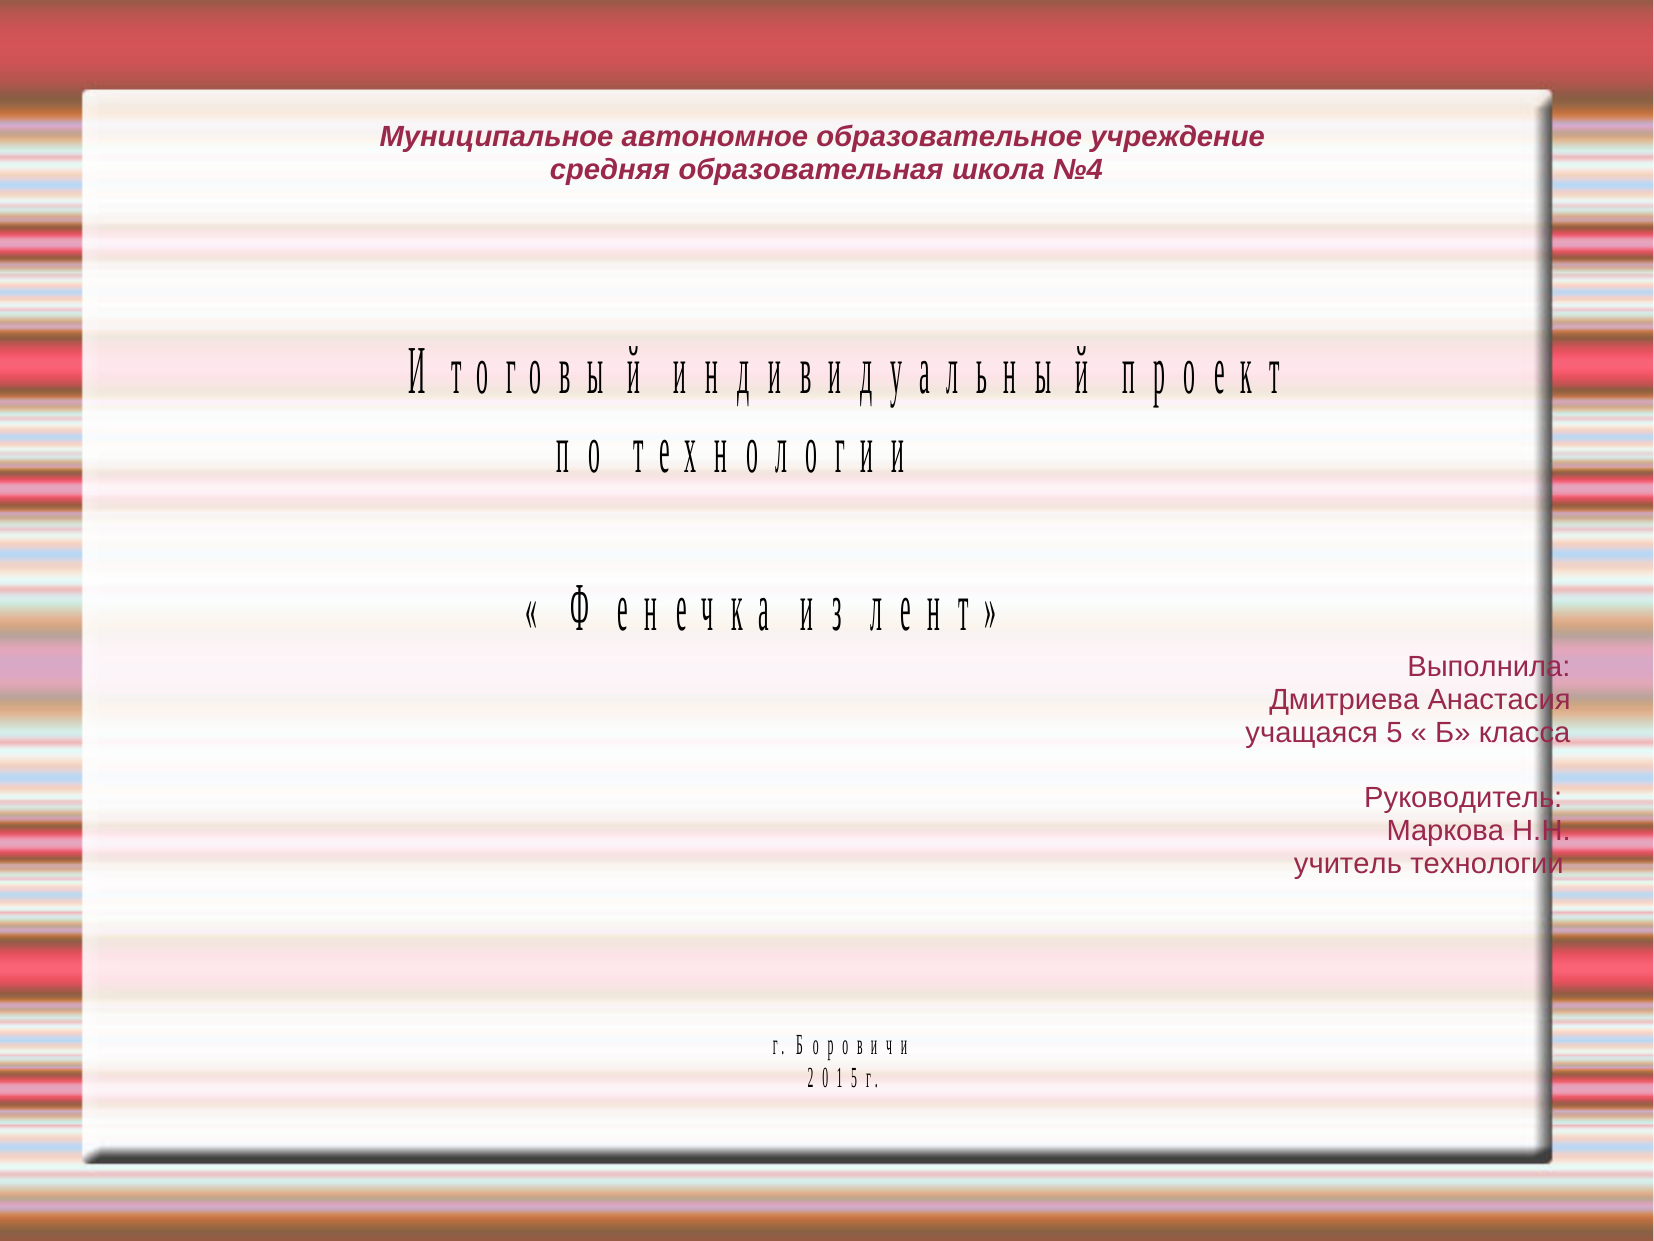

# Муниципальное автономное образовательное учреждение средняя образовательная школа №4
Выполнила:
 Дмитриева Анастасия
 учащаяся 5 « Б» класса
Руководитель:
Маркова Н.Н.
 учитель технологии